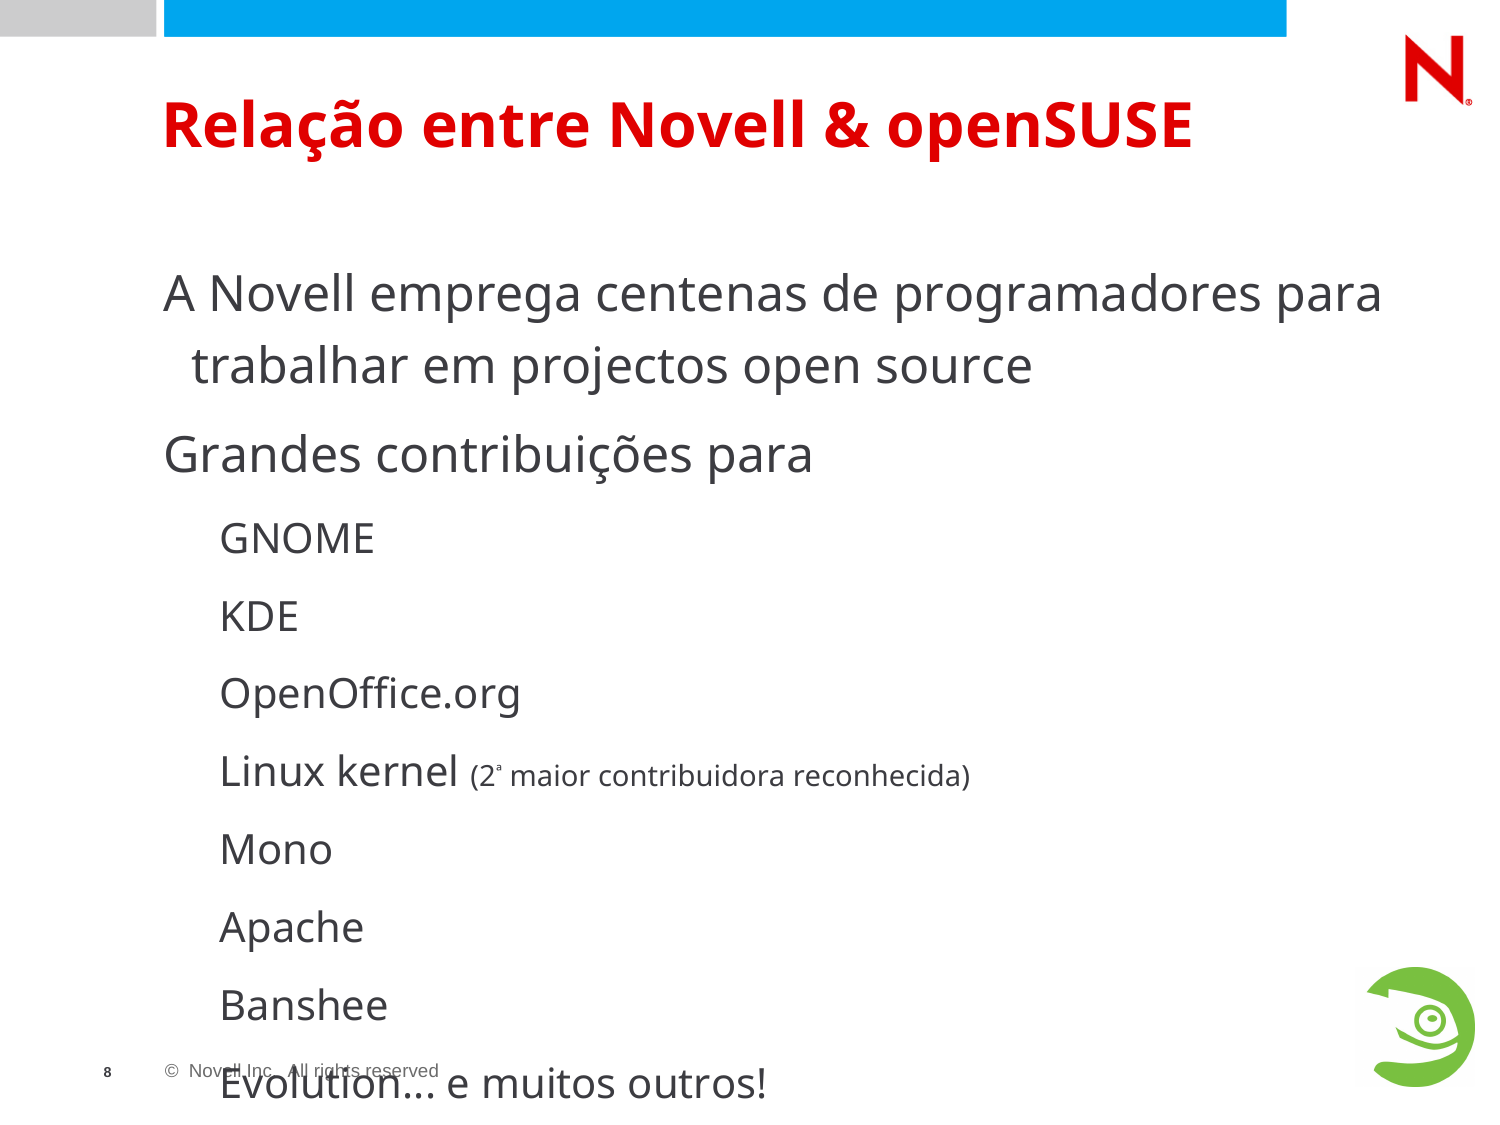

# Relação entre Novell & openSUSE
A Novell emprega centenas de programadores para trabalhar em projectos open source
Grandes contribuições para
GNOME
KDE
OpenOffice.org
Linux kernel (2ª maior contribuidora reconhecida)
Mono
Apache
Banshee
Evolution... e muitos outros!